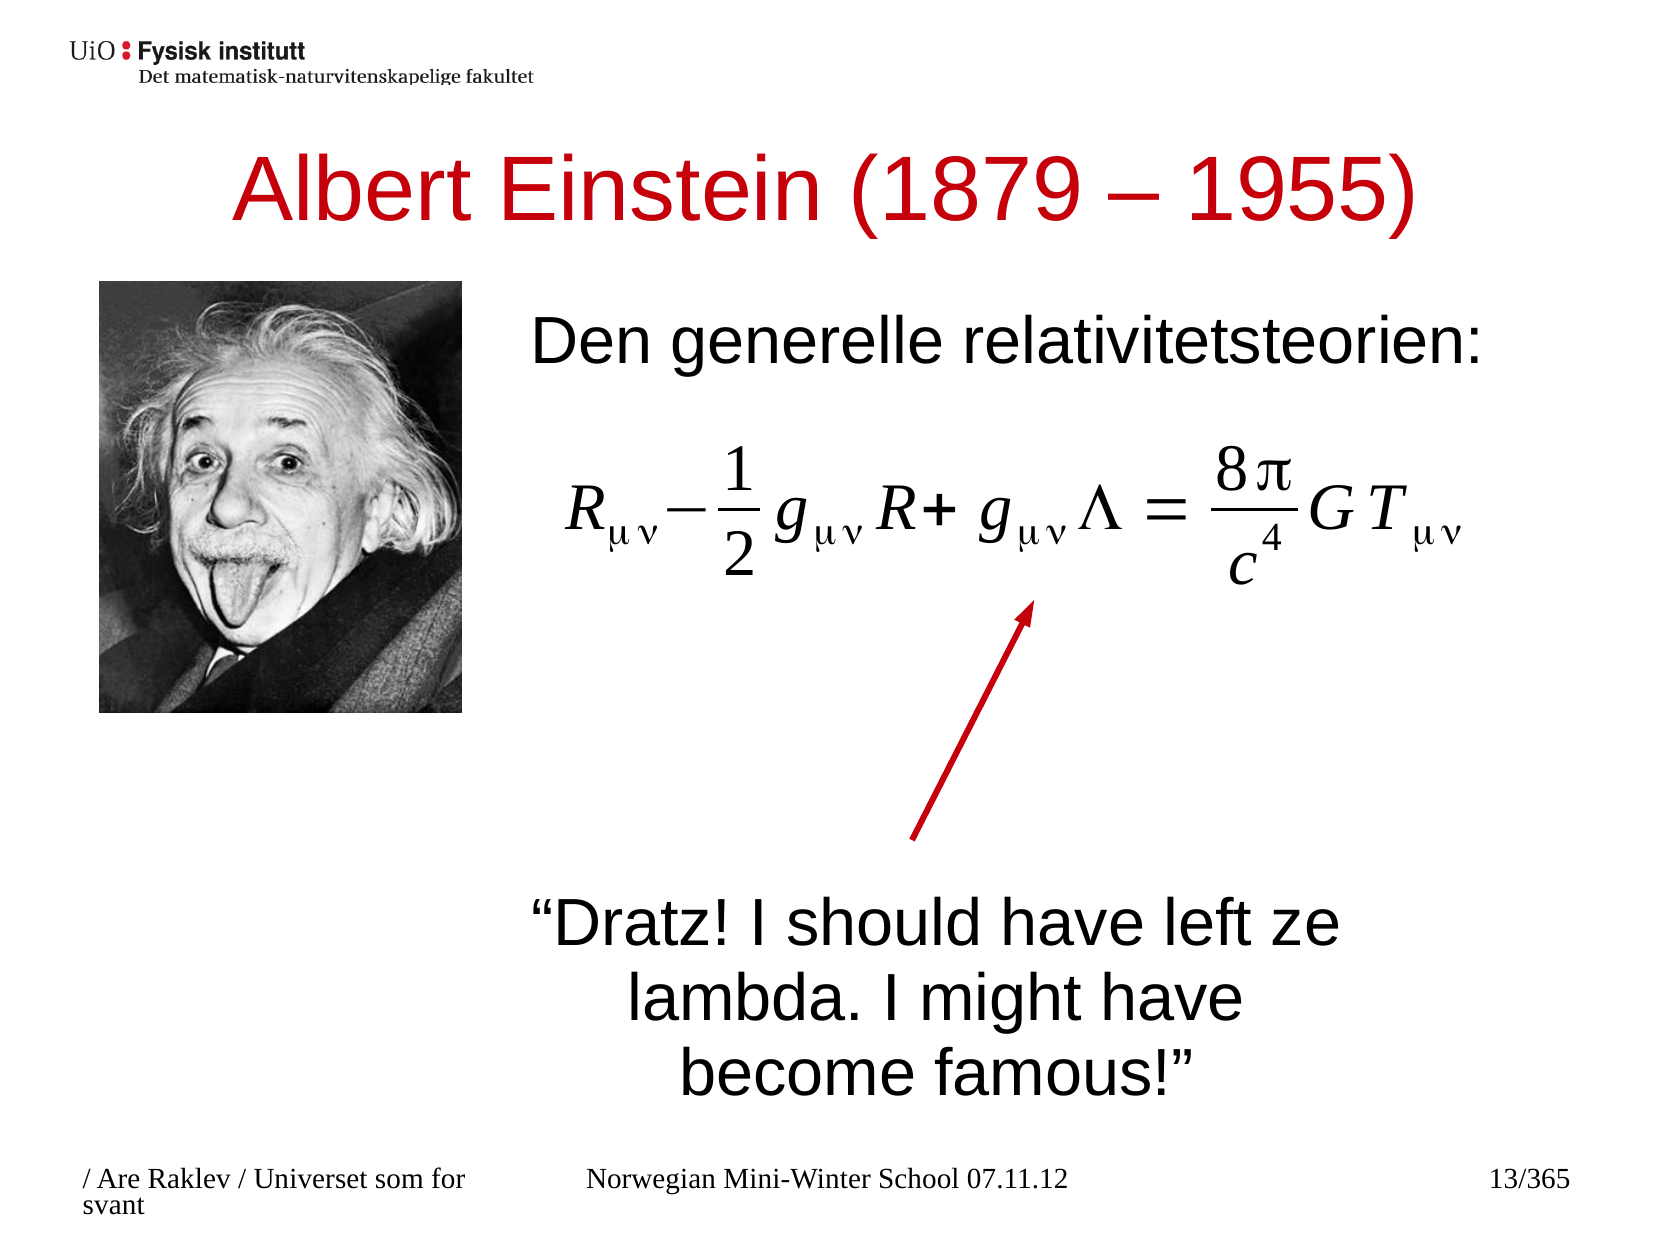

# Albert Einstein (1879 – 1955)
Den generelle relativitetsteorien:
“Dratz! I should have left ze lambda. I might have become famous!”
/ Are Raklev / Universet som forsvant
Norwegian Mini-Winter School 07.11.12
13